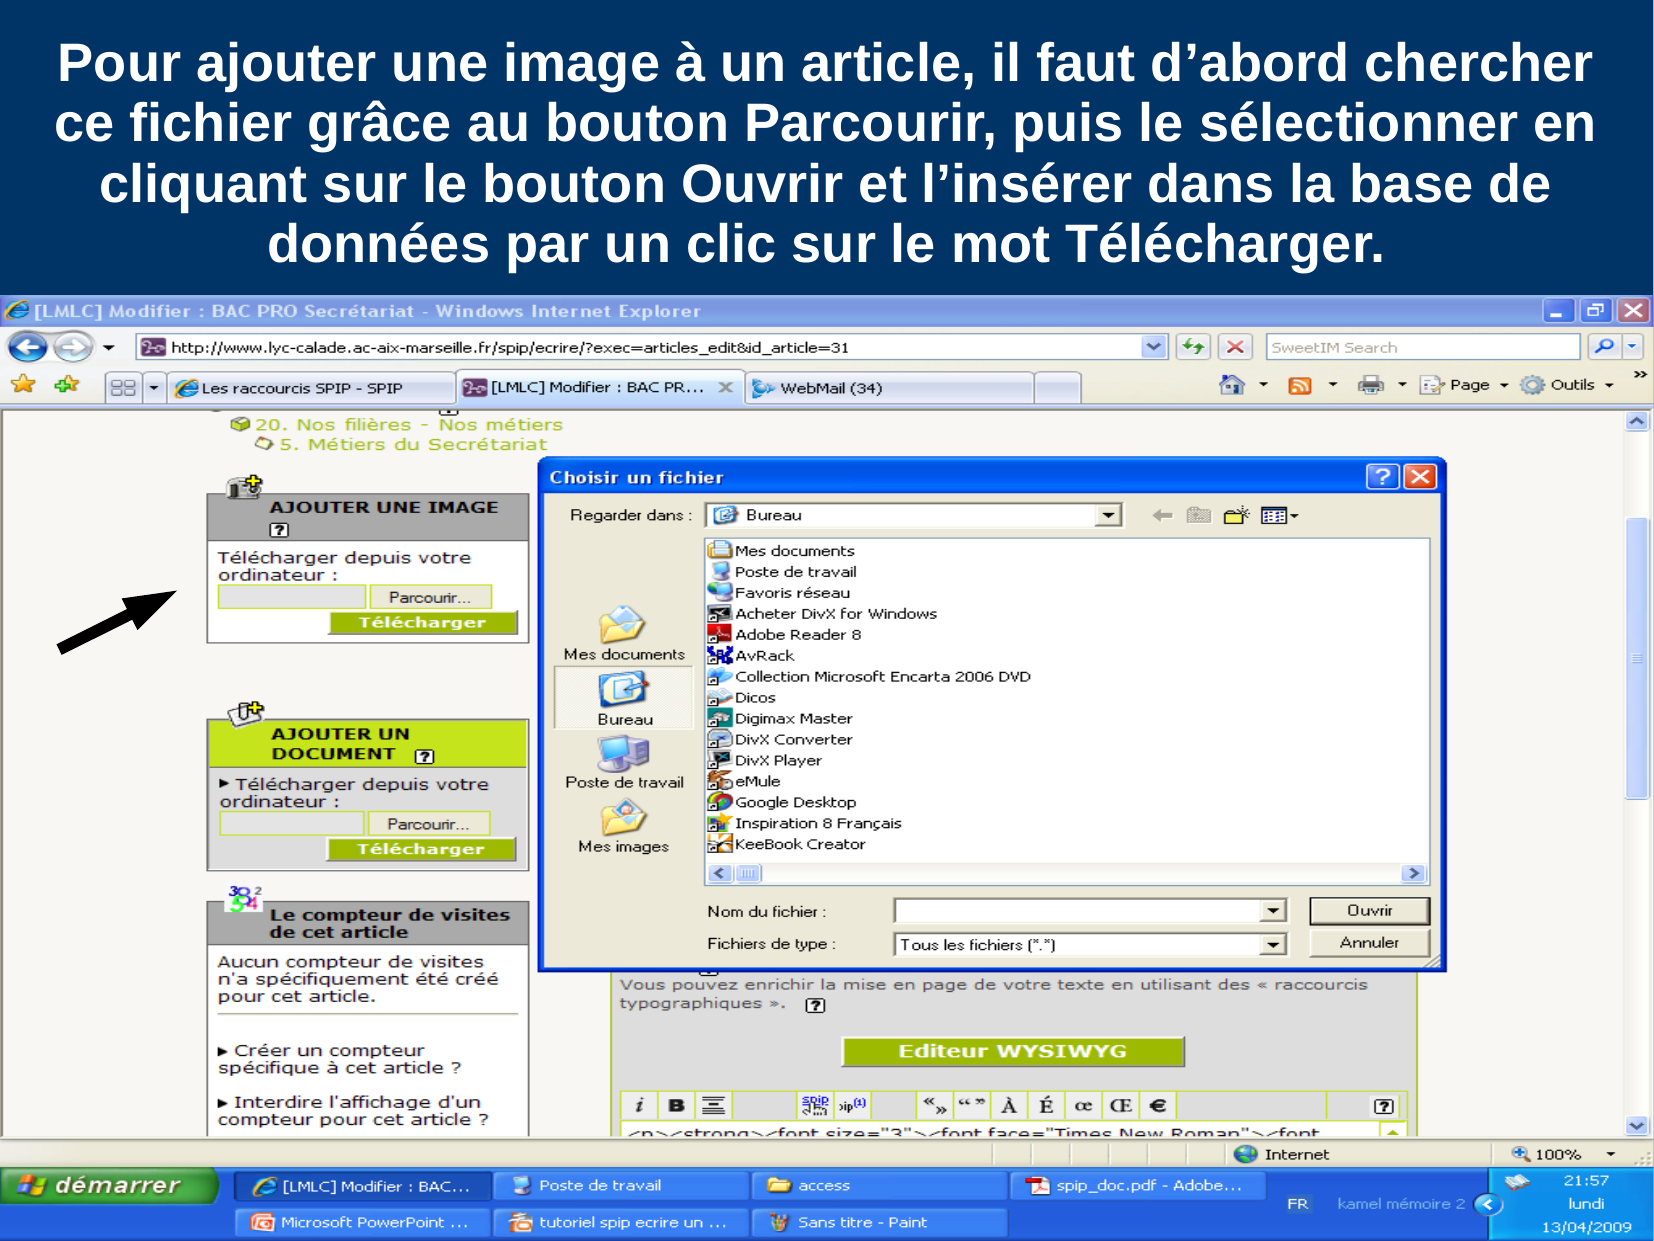

# Pour ajouter une image à un article, il faut d’abord chercher ce fichier grâce au bouton Parcourir, puis le sélectionner en cliquant sur le bouton Ouvrir et l’insérer dans la base de données par un clic sur le mot Télécharger.